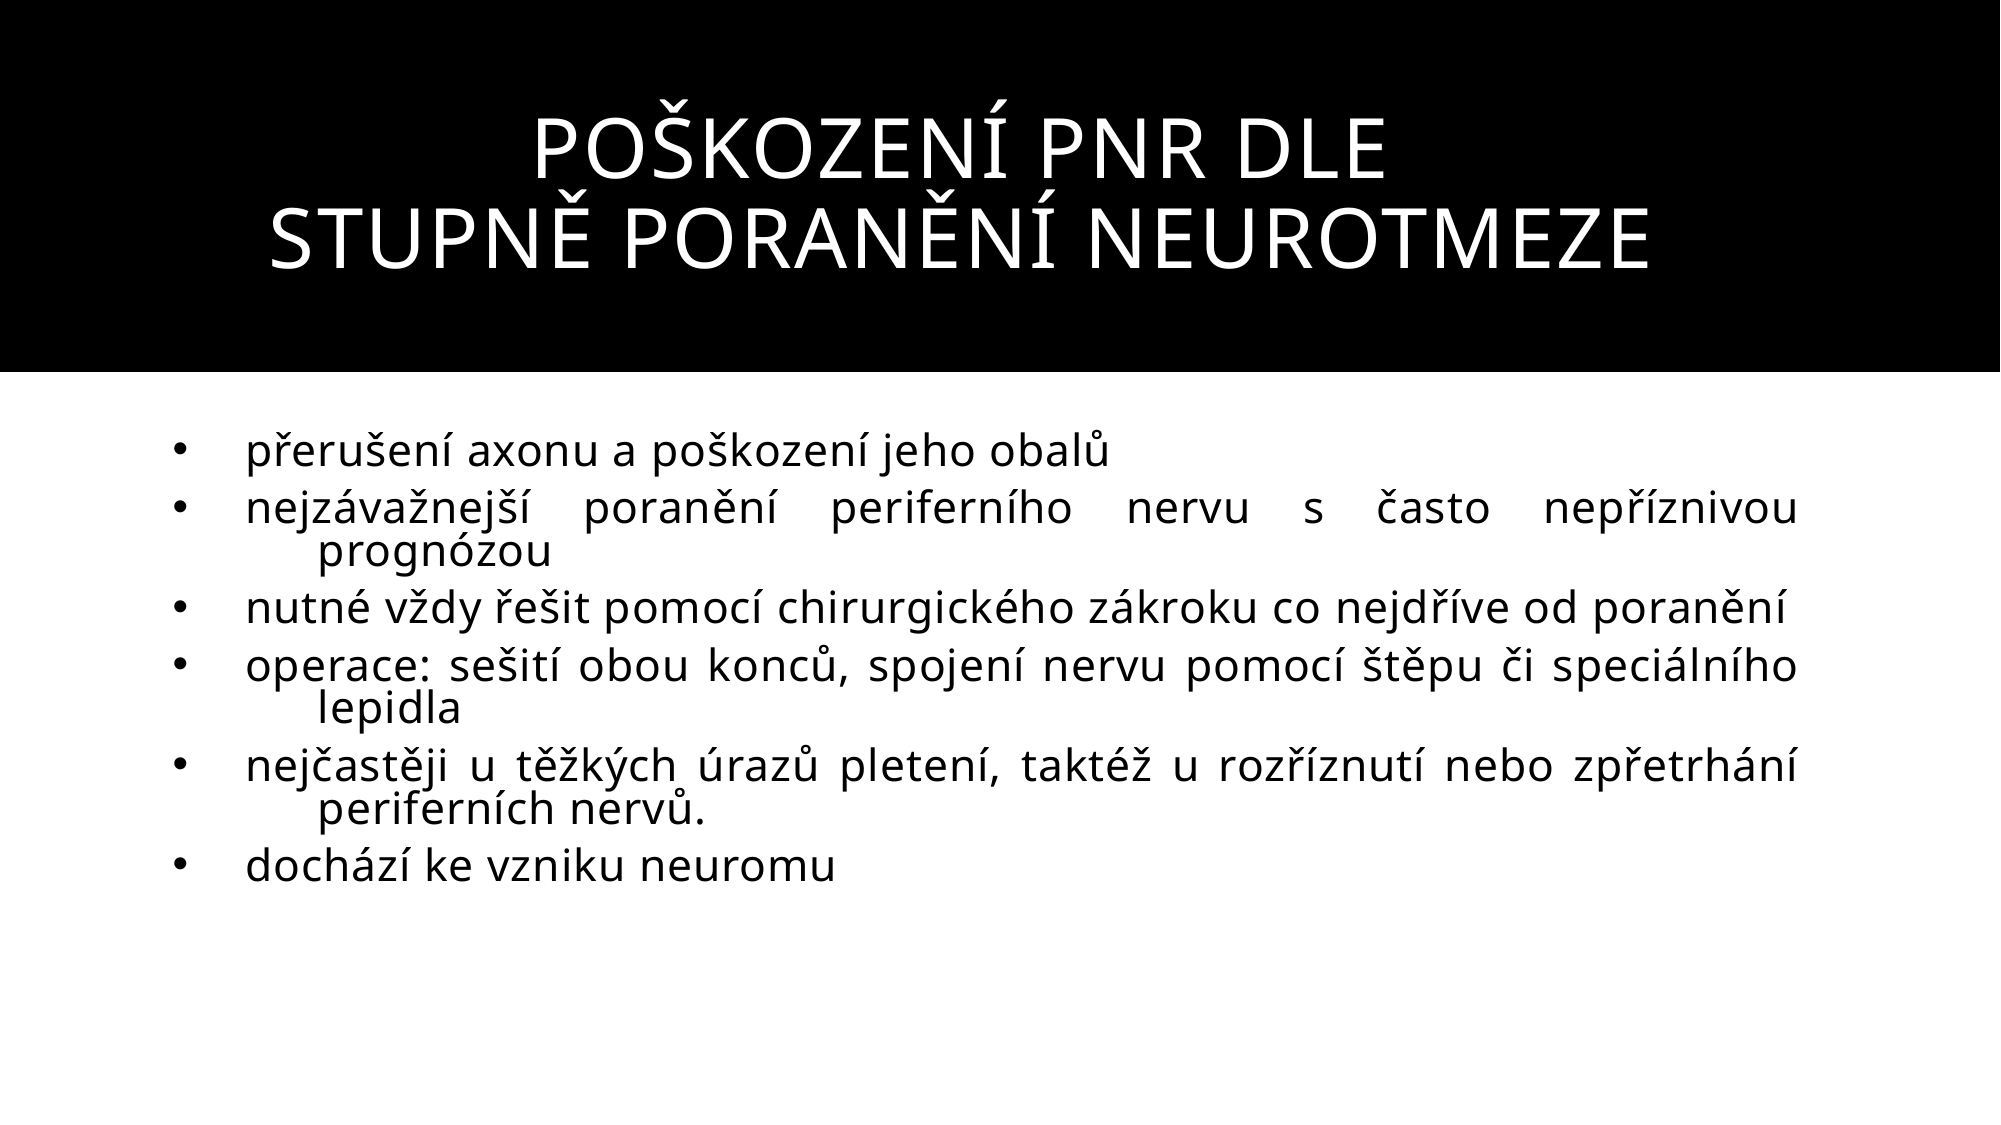

# POŠKOZENÍ PNR DLE STUPNĚ PORANĚNÍ neurotmeze
přerušení axonu a poškození jeho obalů
nejzávažnejší poranění periferního nervu s často nepříznivou prognózou
nutné vždy řešit pomocí chirurgického zákroku co nejdříve od poranění
operace: sešití obou konců, spojení nervu pomocí štěpu či speciálního lepidla
nejčastěji u těžkých úrazů pletení, taktéž u rozříznutí nebo zpřetrhání periferních nervů.
dochází ke vzniku neuromu